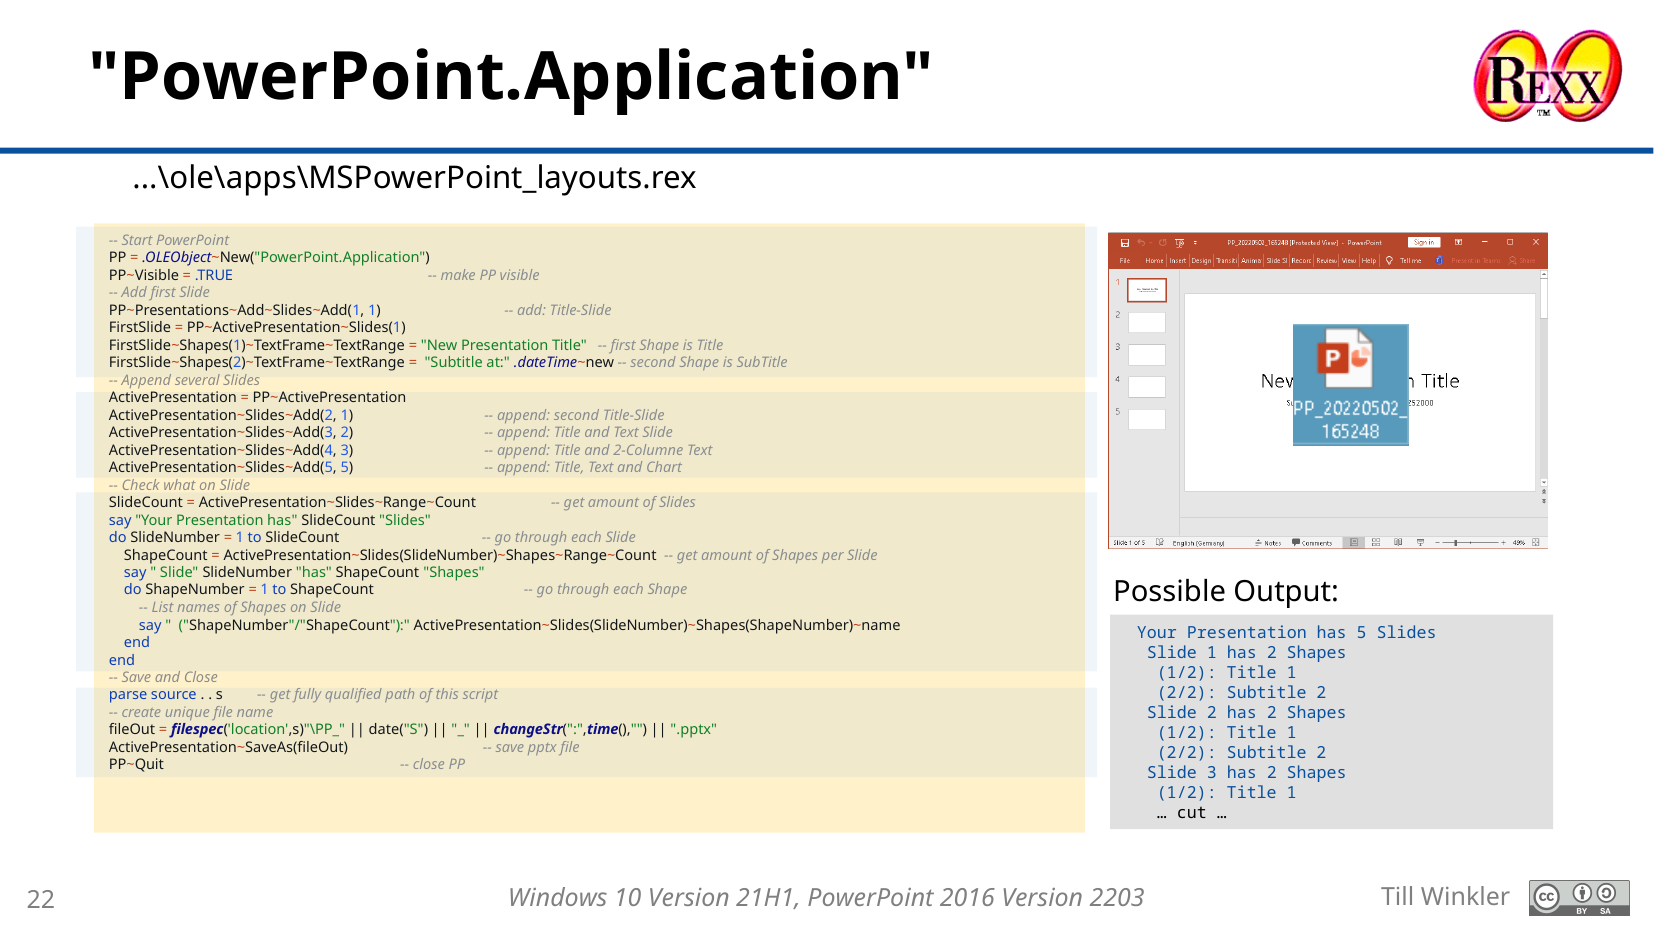

# "PowerPoint.Application"
...\ole\apps\MSPowerPoint_layouts.rex
-- Start PowerPoint
PP = .OLEObject~New("PowerPoint.Application")
PP~Visible = .TRUE -- make PP visible
-- Add first Slide
PP~Presentations~Add~Slides~Add(1, 1) -- add: Title-Slide
FirstSlide = PP~ActivePresentation~Slides(1)
FirstSlide~Shapes(1)~TextFrame~TextRange = "New Presentation Title" -- first Shape is Title
FirstSlide~Shapes(2)~TextFrame~TextRange = "Subtitle at:" .dateTime~new -- second Shape is SubTitle
-- Append several Slides
ActivePresentation = PP~ActivePresentation
ActivePresentation~Slides~Add(2, 1) -- append: second Title-Slide
ActivePresentation~Slides~Add(3, 2) -- append: Title and Text Slide
ActivePresentation~Slides~Add(4, 3) -- append: Title and 2-Columne Text
ActivePresentation~Slides~Add(5, 5) -- append: Title, Text and Chart
-- Check what on Slide
SlideCount = ActivePresentation~Slides~Range~Count -- get amount of Slides
say "Your Presentation has" SlideCount "Slides"
do SlideNumber = 1 to SlideCount -- go through each Slide
 ShapeCount = ActivePresentation~Slides(SlideNumber)~Shapes~Range~Count -- get amount of Shapes per Slide
 say " Slide" SlideNumber "has" ShapeCount "Shapes"
 do ShapeNumber = 1 to ShapeCount -- go through each Shape
 -- List names of Shapes on Slide
 say " ("ShapeNumber"/"ShapeCount"):" ActivePresentation~Slides(SlideNumber)~Shapes(ShapeNumber)~name
 end
end
-- Save and Close
parse source . . s -- get fully qualified path of this script
-- create unique file name
fileOut = filespec('location',s)"\PP_" || date("S") || "_" || changeStr(":",time(),"") || ".pptx"
ActivePresentation~SaveAs(fileOut) -- save pptx file
PP~Quit -- close PP
Possible Output:
Your Presentation has 5 Slides
 Slide 1 has 2 Shapes
 (1/2): Title 1
 (2/2): Subtitle 2
 Slide 2 has 2 Shapes
 (1/2): Title 1
 (2/2): Subtitle 2
 Slide 3 has 2 Shapes
 (1/2): Title 1
 … cut …
Windows 10 Version 21H1, PowerPoint 2016 Version 2203